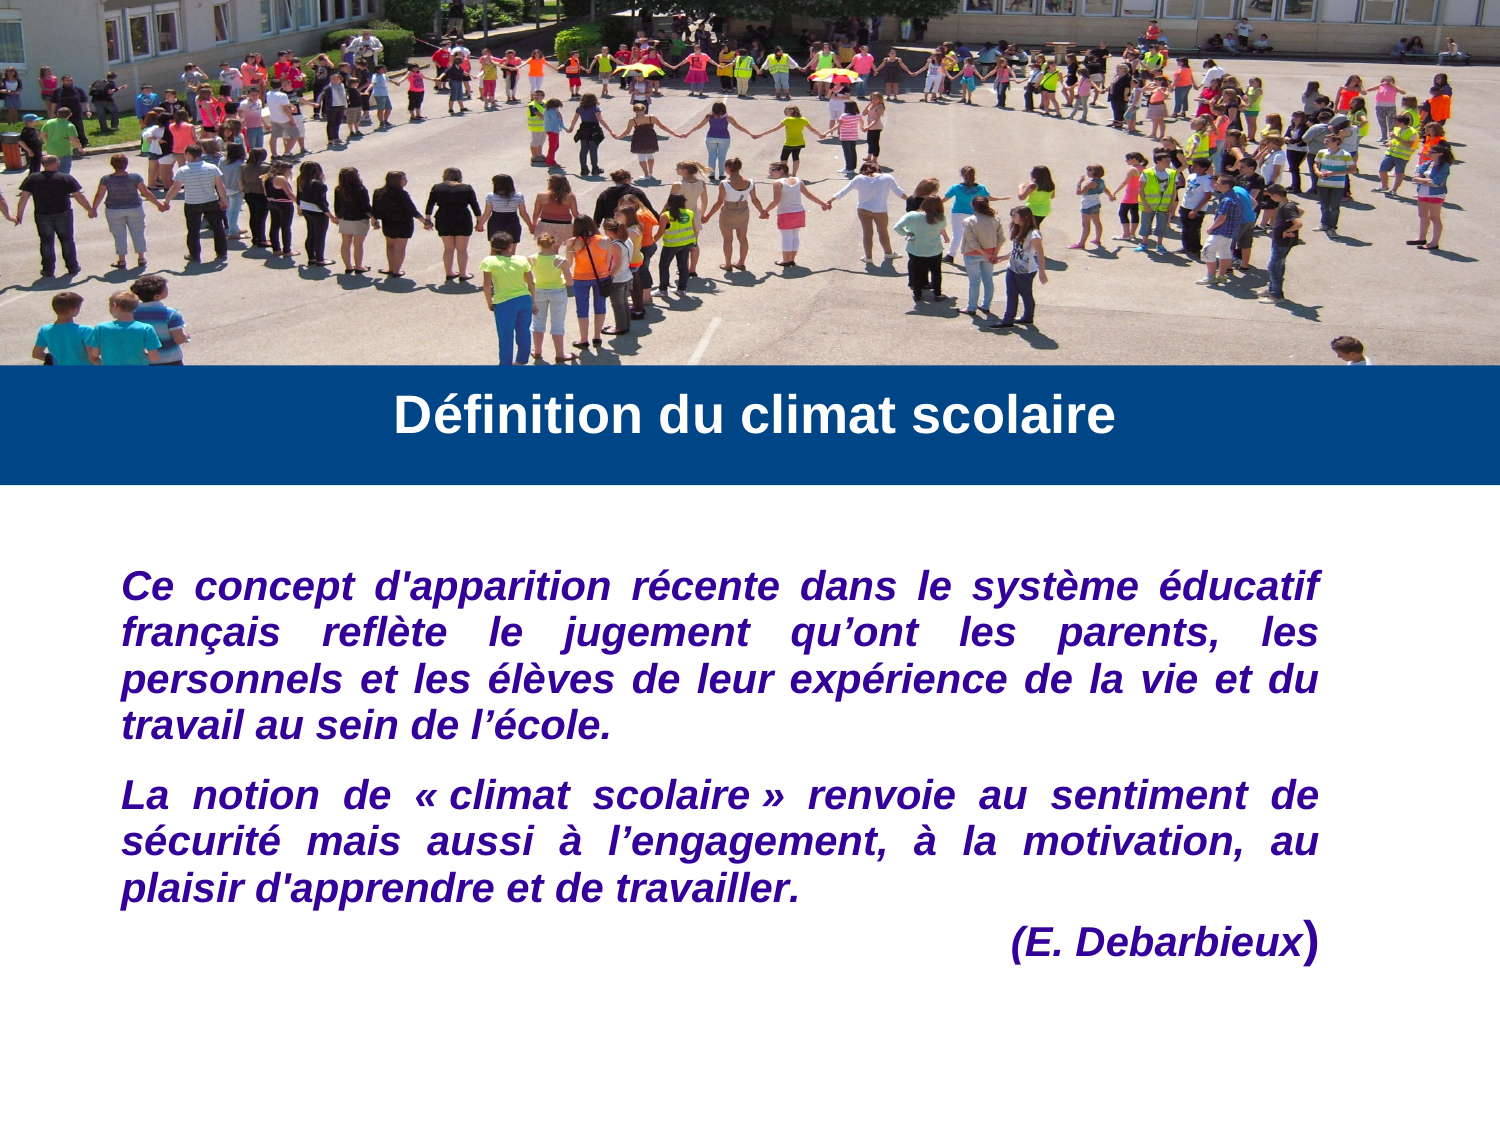

Définition du climat scolaire
Ce concept d'apparition récente dans le système éducatif français reflète le jugement qu’ont les parents, les personnels et les élèves de leur expérience de la vie et du travail au sein de l’école.
La notion de « climat scolaire » renvoie au sentiment de sécurité mais aussi à l’engagement, à la motivation, au plaisir d'apprendre et de travailler.
(E. Debarbieux)